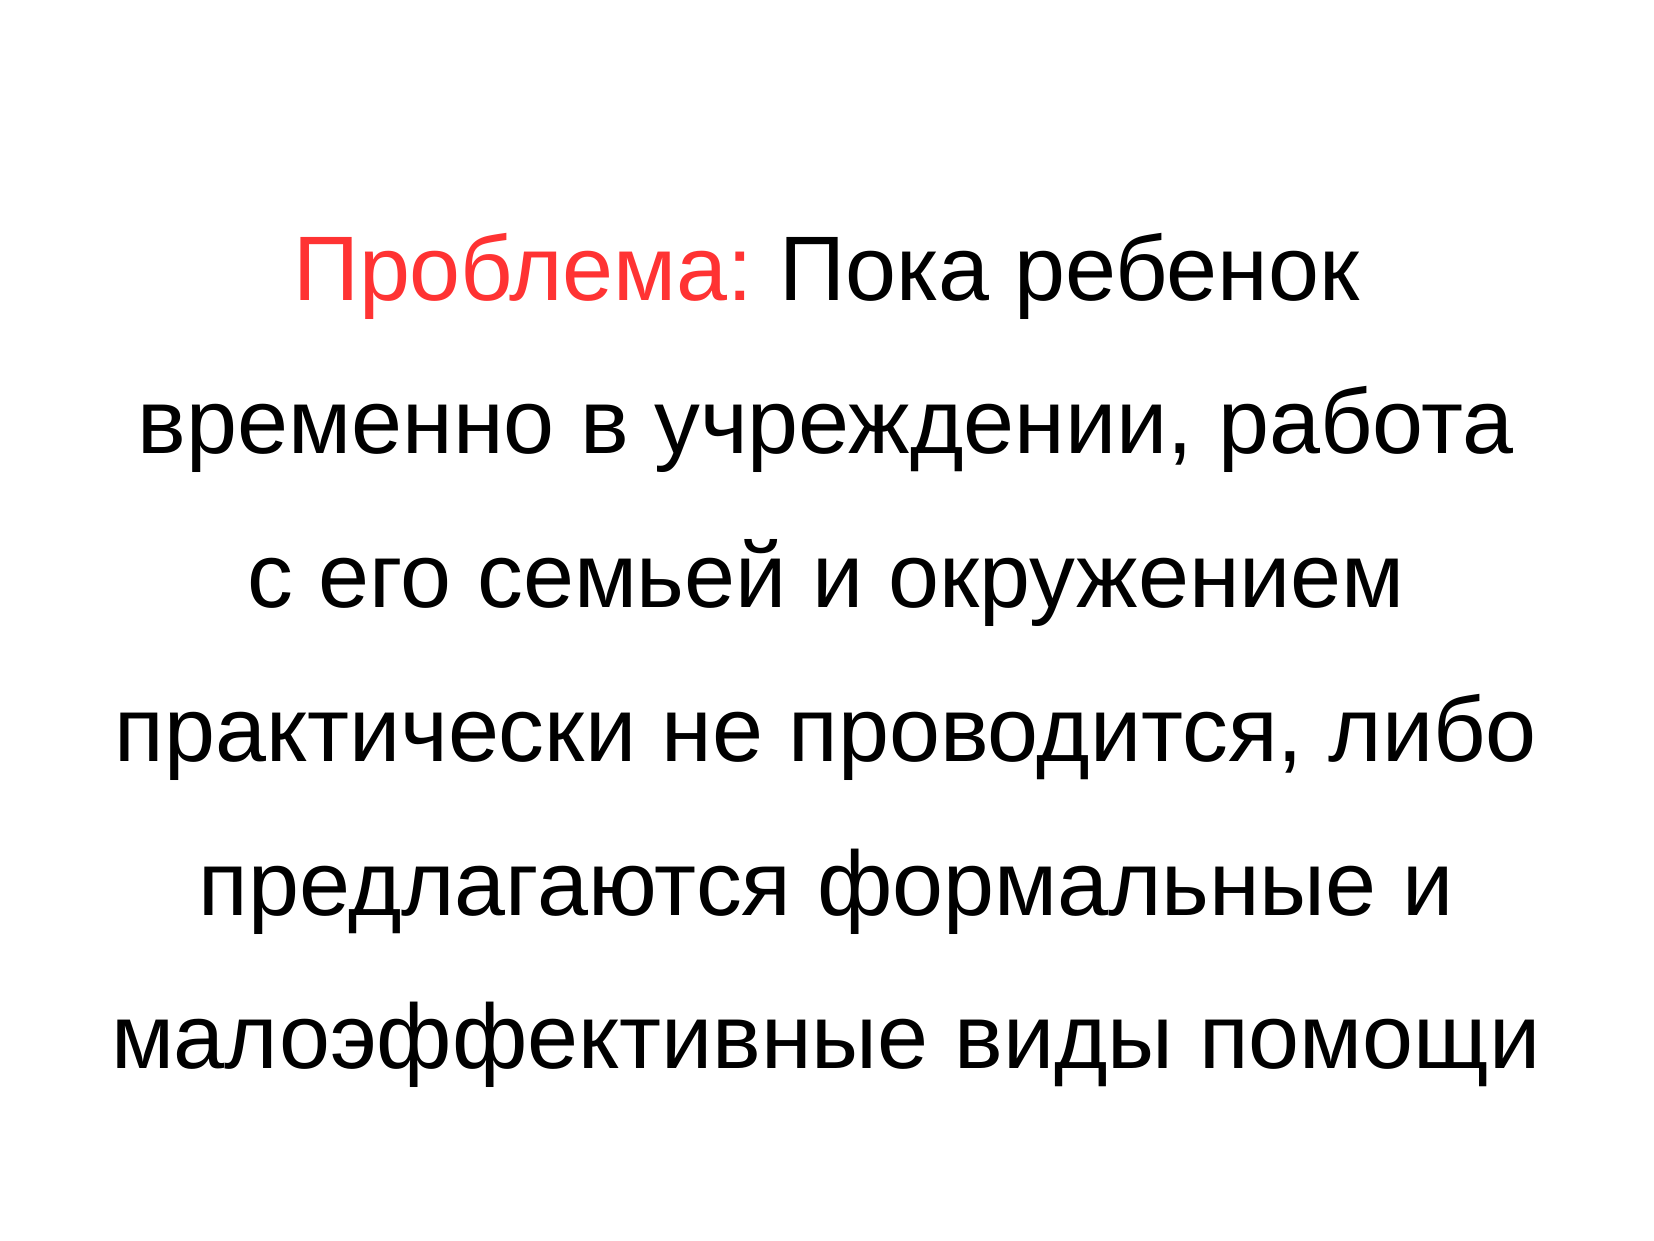

Проблема: Пока ребенок временно в учреждении, работа с его семьей и окружением практически не проводится, либо предлагаются формальные и малоэффективные виды помощи